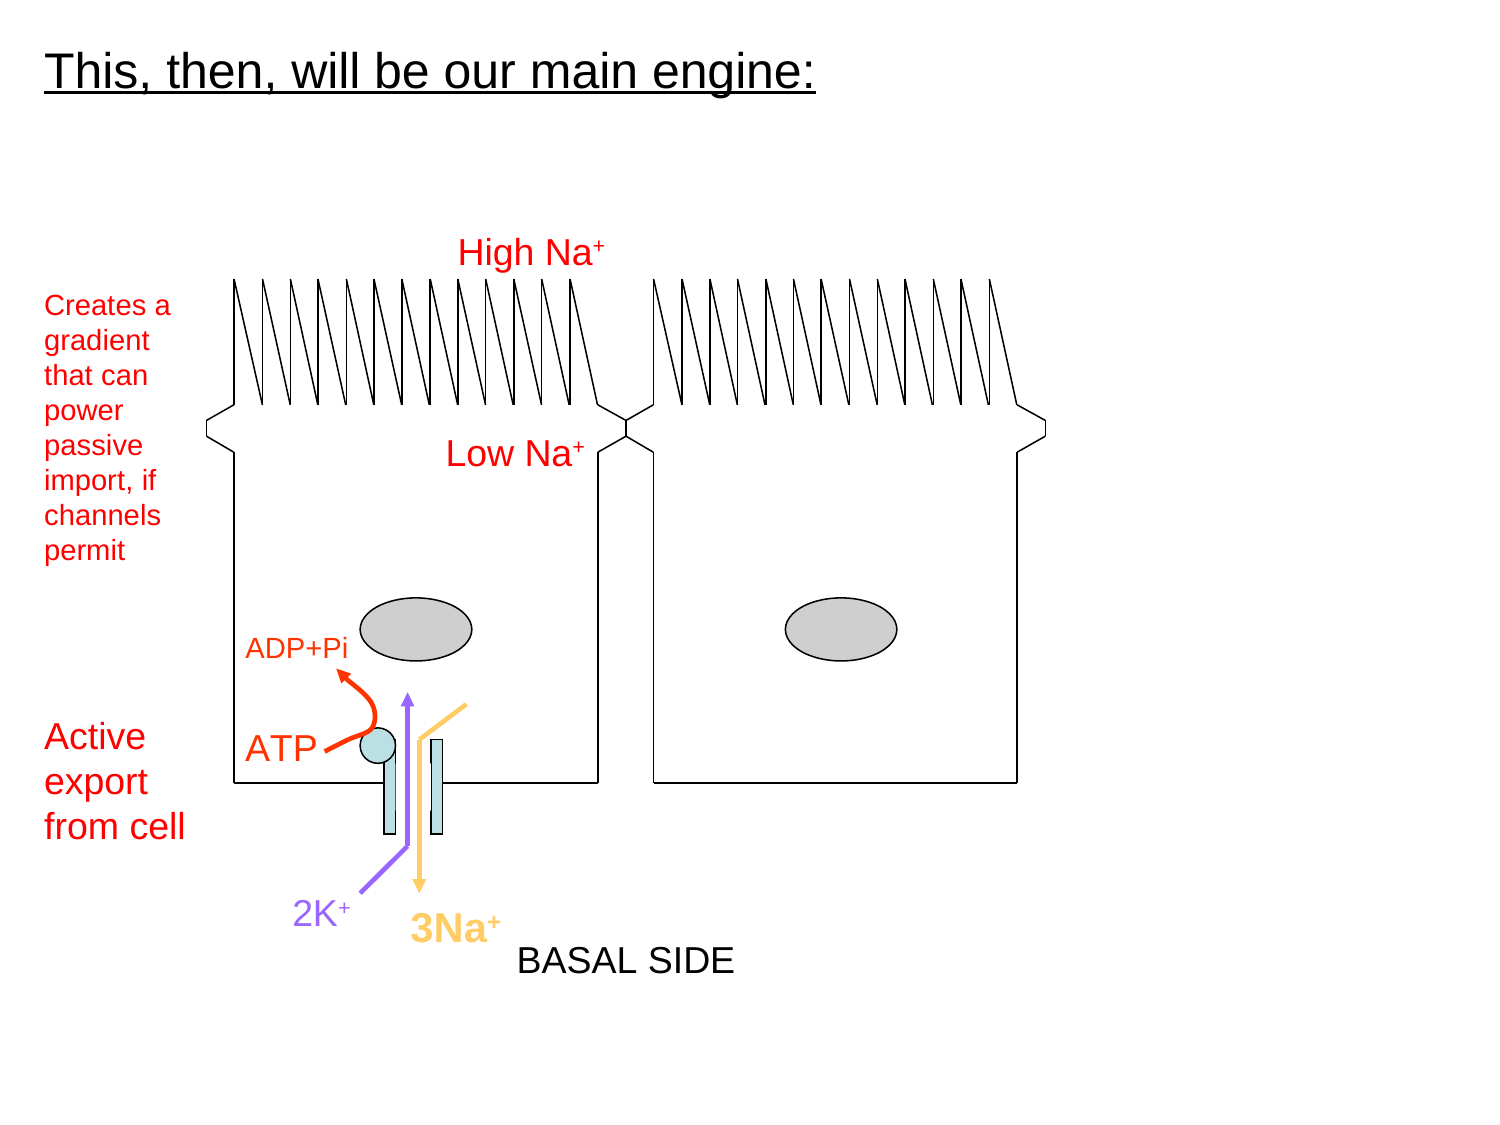

This, then, will be our main engine:
High Na+
Creates a gradient that can power passive import, if channels permit
Low Na+
ADP+Pi
Active export from cell
ATP
2K+
3Na+
BASAL SIDE